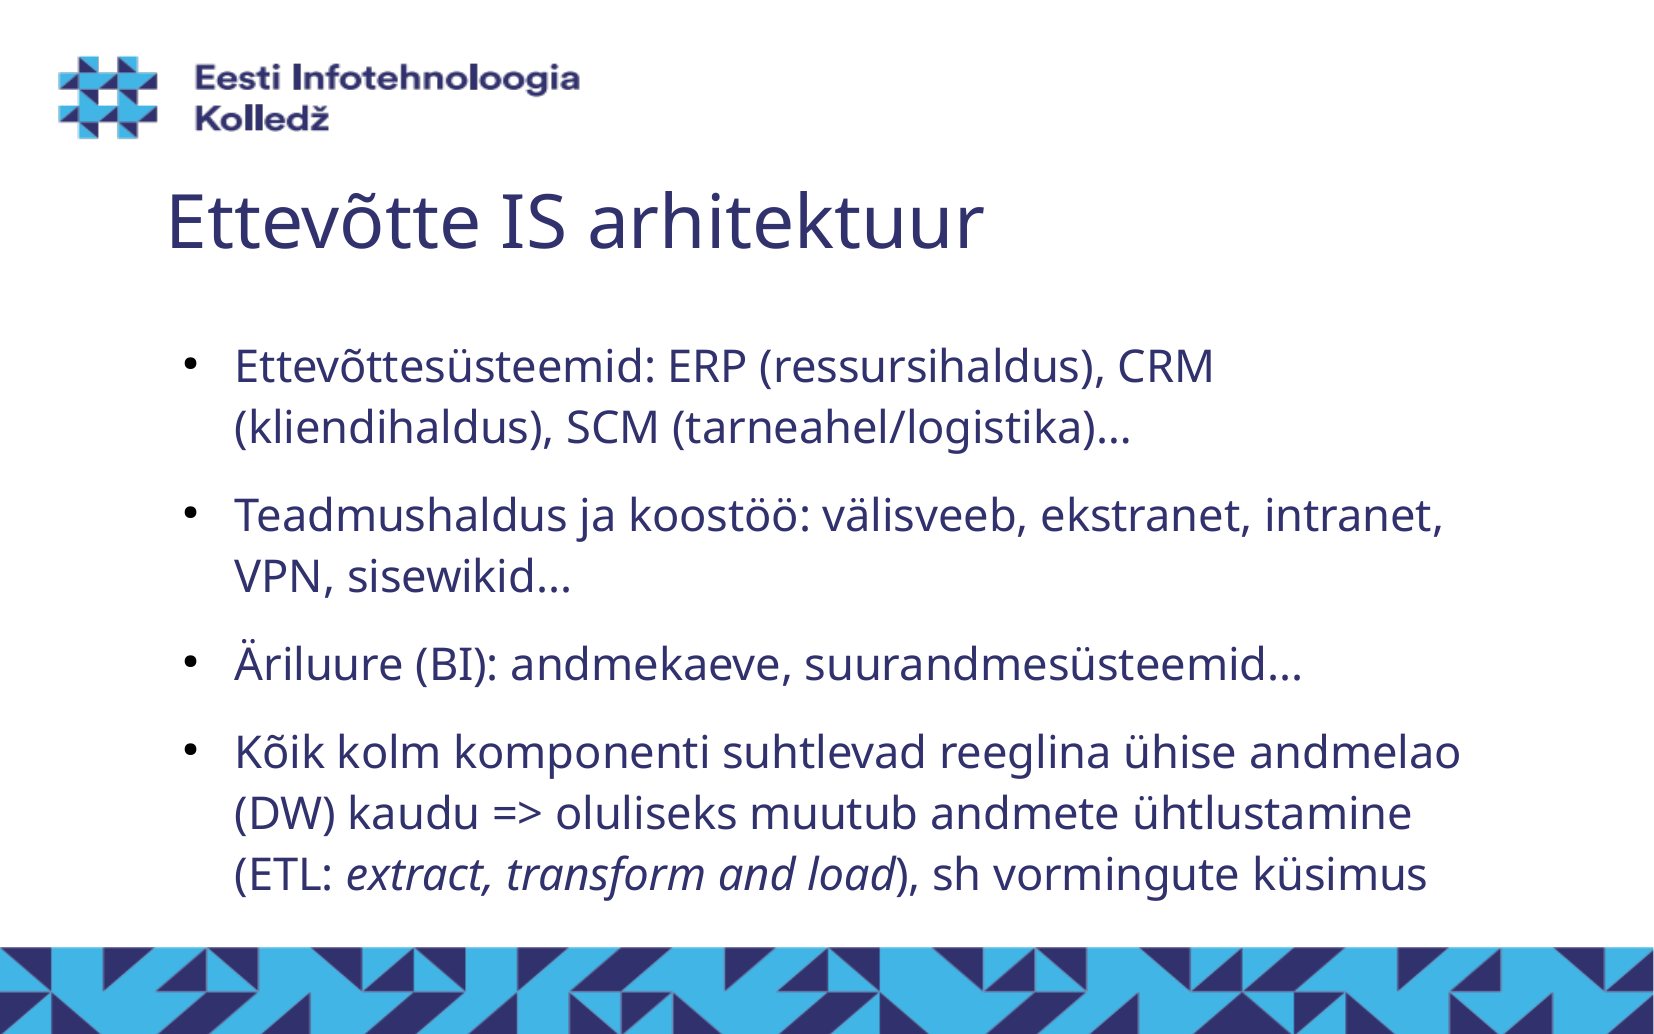

# Ettevõtte IS arhitektuur
Ettevõttesüsteemid: ERP (ressursihaldus), CRM (kliendihaldus), SCM (tarneahel/logistika)…
Teadmushaldus ja koostöö: välisveeb, ekstranet, intranet, VPN, sisewikid...
Äriluure (BI): andmekaeve, suurandmesüsteemid...
Kõik kolm komponenti suhtlevad reeglina ühise andmelao (DW) kaudu => oluliseks muutub andmete ühtlustamine (ETL: extract, transform and load), sh vormingute küsimus